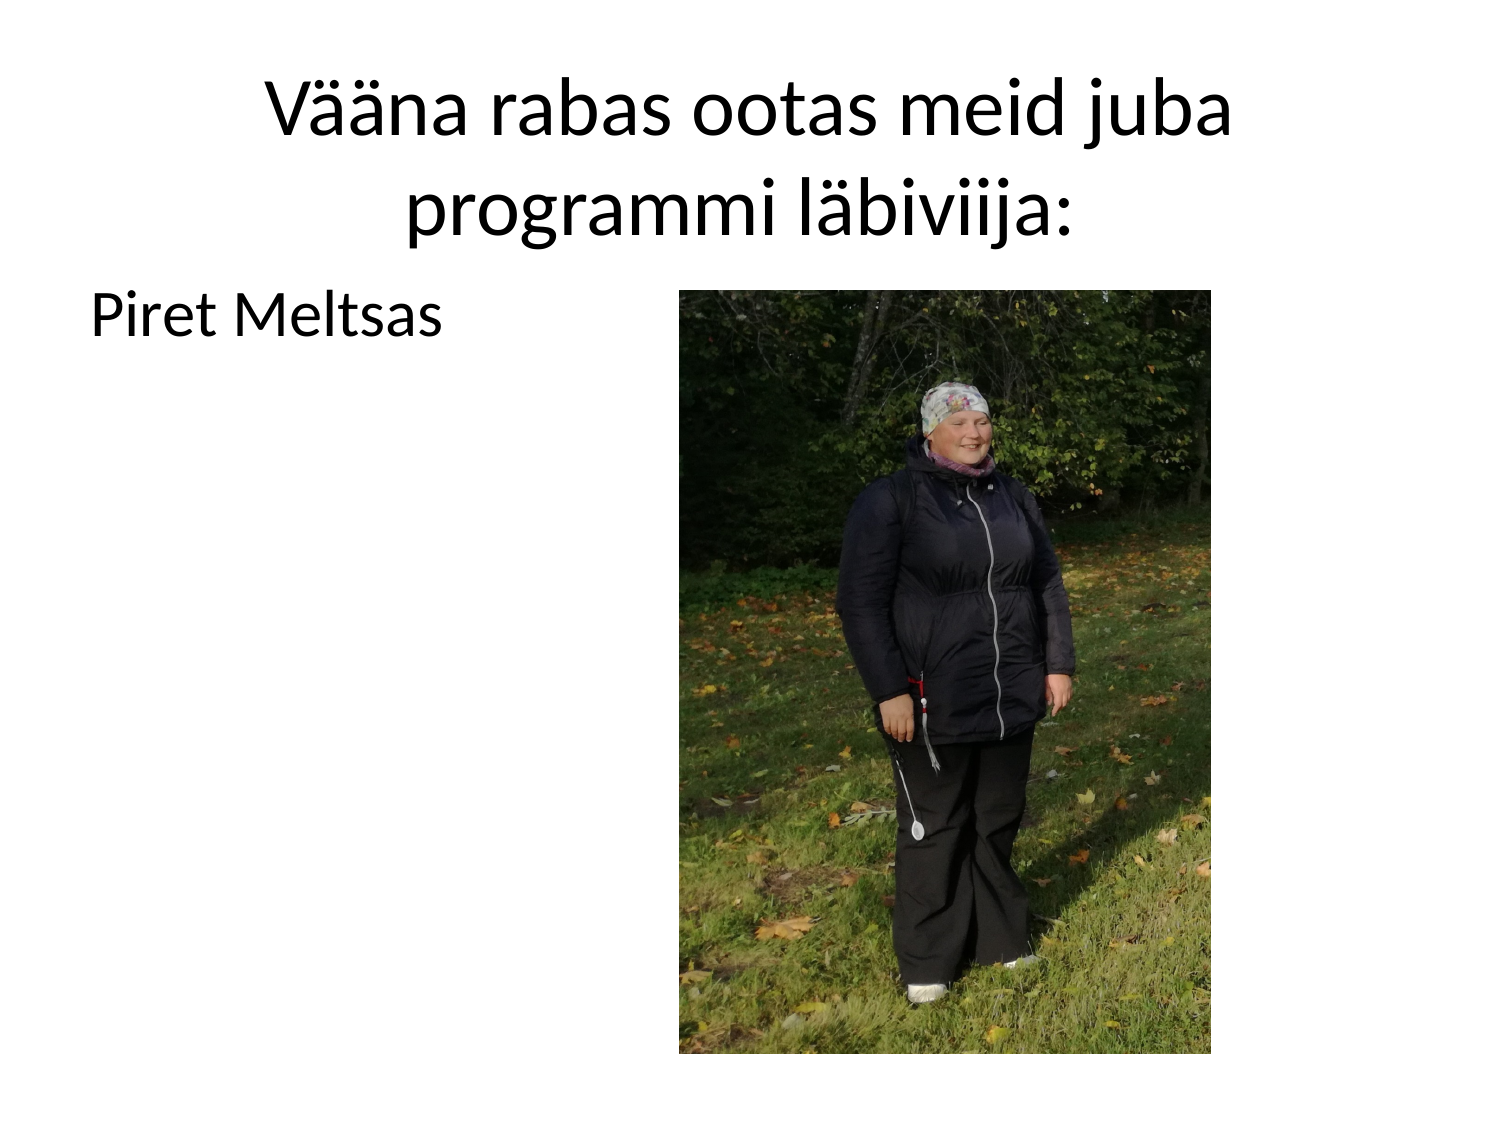

# Vääna rabas ootas meid juba programmi läbiviija:
Piret Meltsas